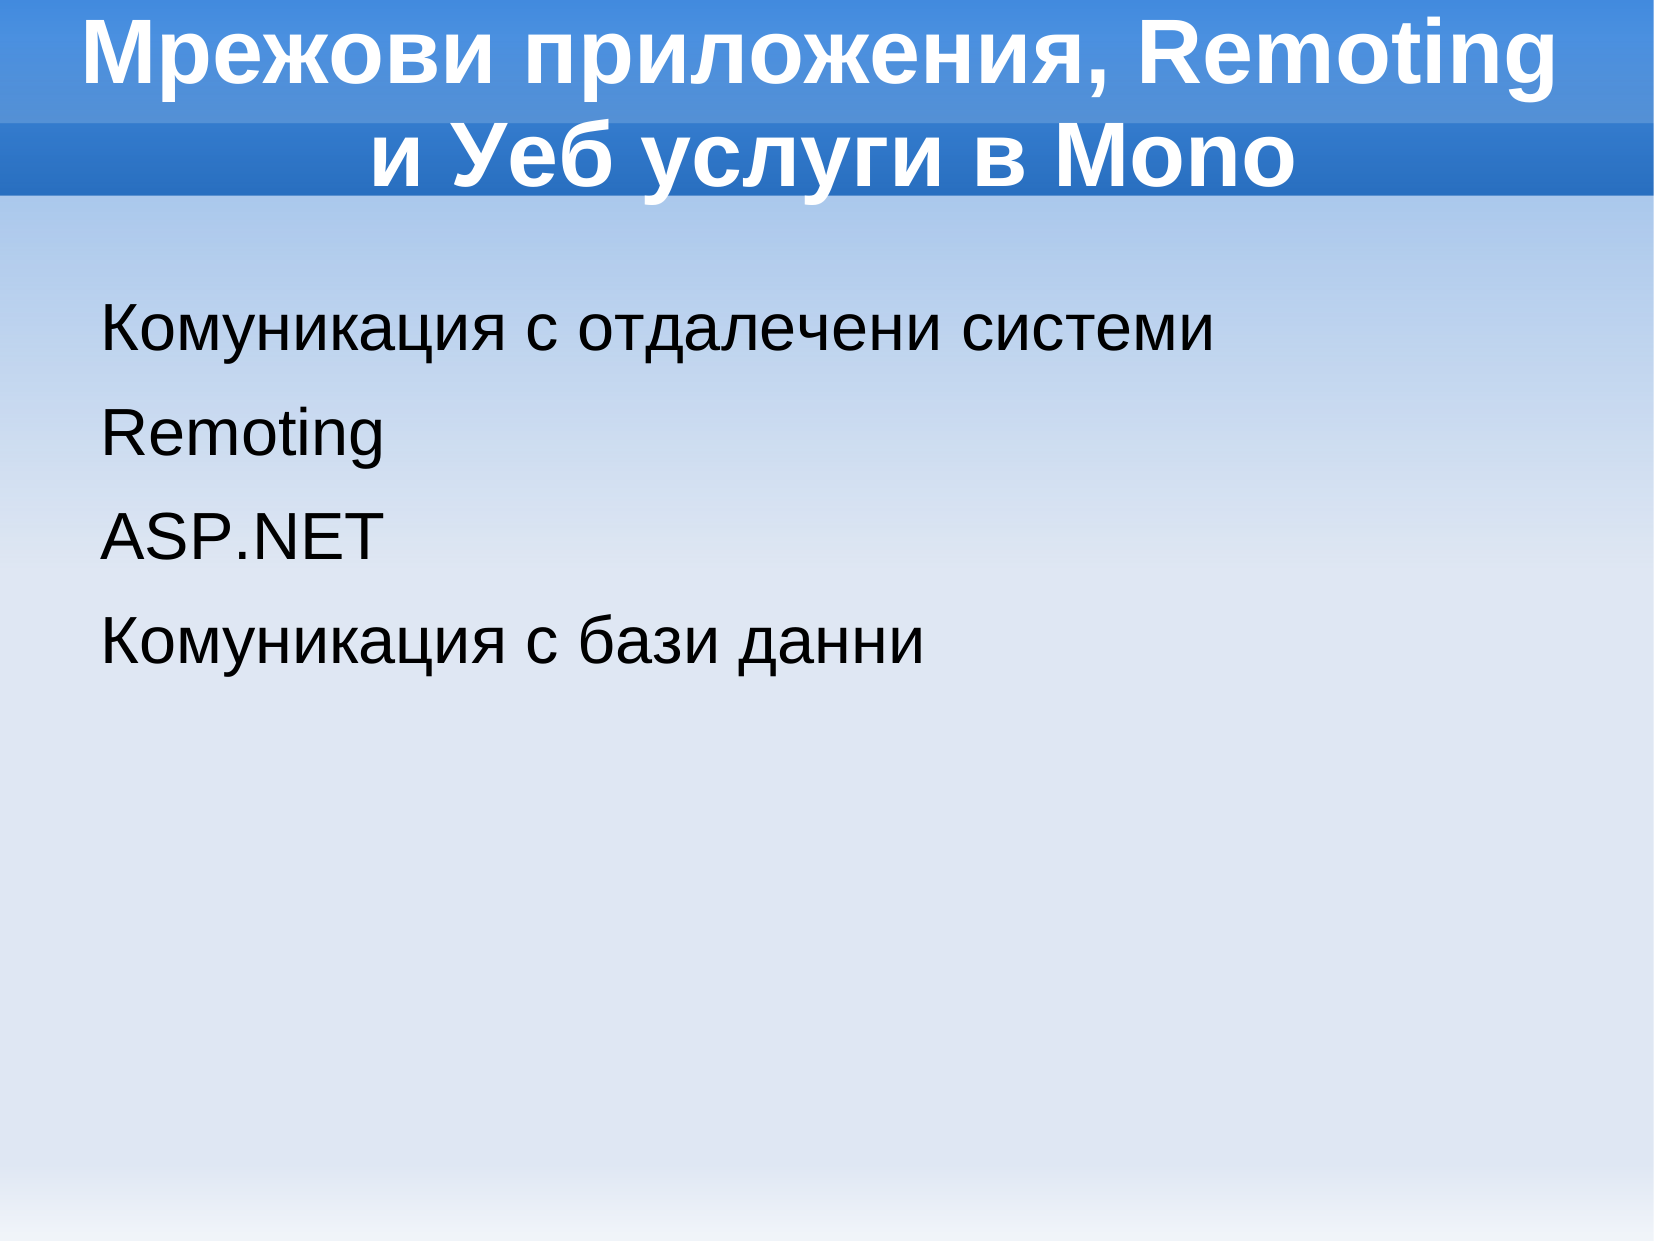

# Мрежови приложения, Remoting и Уеб услуги в Mono
Комуникация с отдалечени системи
Remoting
ASP.NET
Комуникация с бази данни